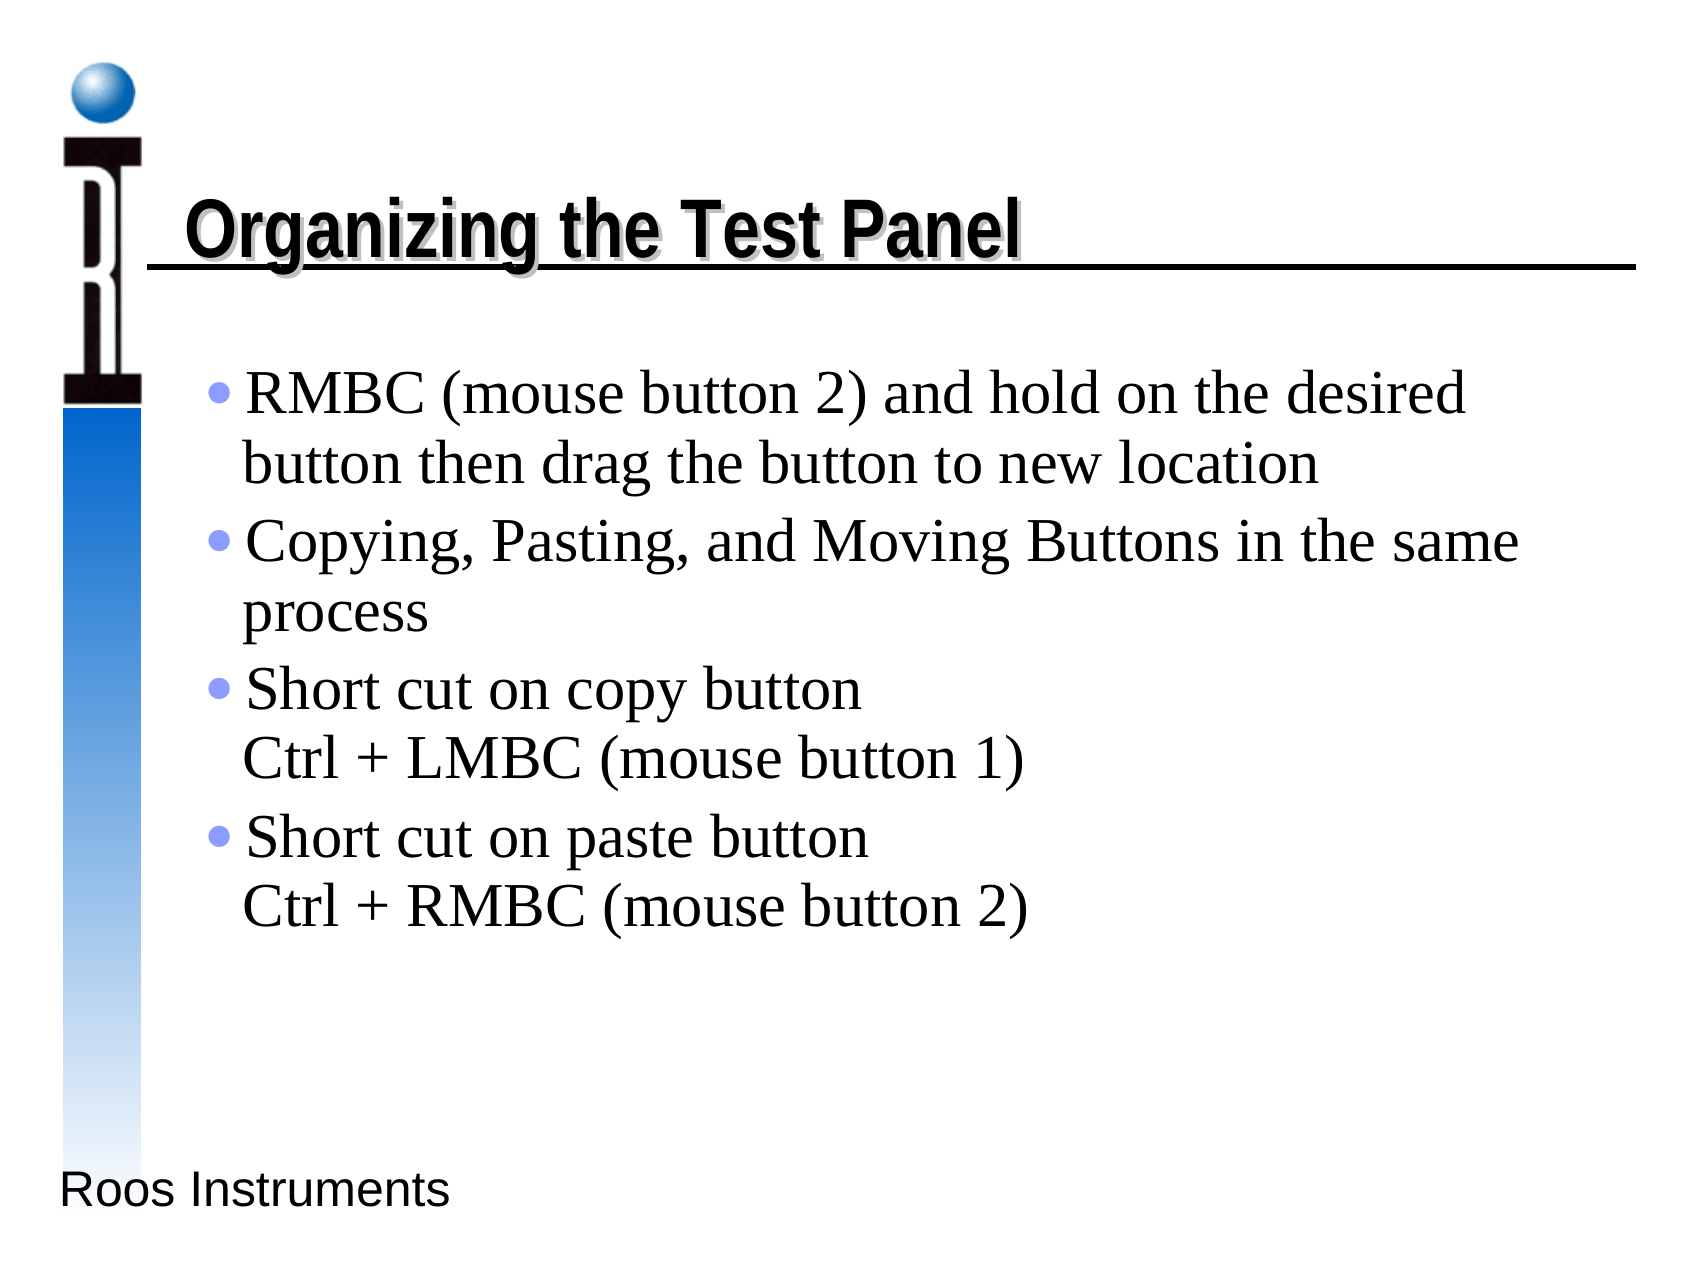

Organizing the Test Panel
RMBC (mouse button 2) and hold on the desired button then drag the button to new location
Copying, Pasting, and Moving Buttons in the same process
Short cut on copy button
Ctrl + LMBC (mouse button 1)
Short cut on paste button
Ctrl + RMBC (mouse button 2)